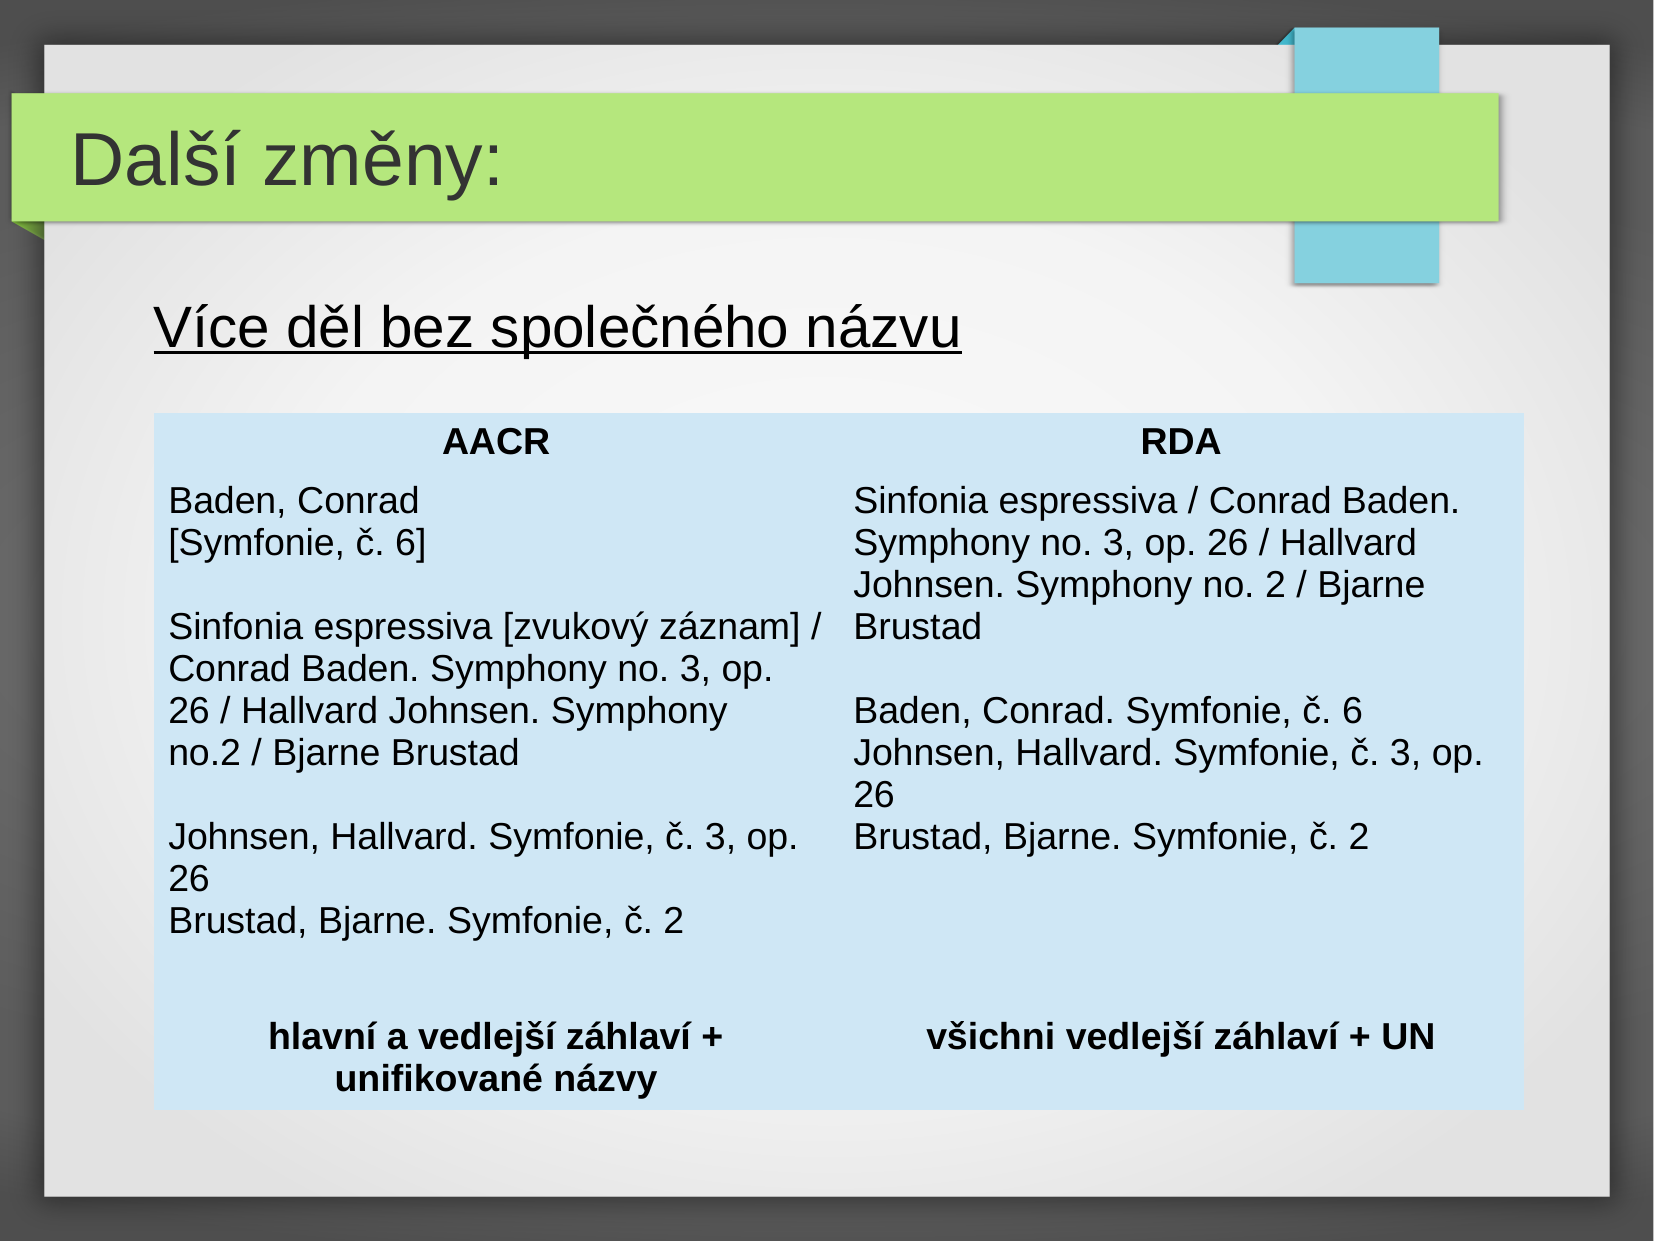

# Další změny:
Více děl bez společného názvu
| AACR | RDA |
| --- | --- |
| Baden, Conrad [Symfonie, č. 6] Sinfonia espressiva [zvukový záznam] / Conrad Baden. Symphony no. 3, op. 26 / Hallvard Johnsen. Symphony no.2 / Bjarne Brustad Johnsen, Hallvard. Symfonie, č. 3, op. 26 Brustad, Bjarne. Symfonie, č. 2 | Sinfonia espressiva / Conrad Baden. Symphony no. 3, op. 26 / Hallvard Johnsen. Symphony no. 2 / Bjarne Brustad Baden, Conrad. Symfonie, č. 6 Johnsen, Hallvard. Symfonie, č. 3, op. 26 Brustad, Bjarne. Symfonie, č. 2 |
| | |
| hlavní a vedlejší záhlaví + unifikované názvy | všichni vedlejší záhlaví + UN |